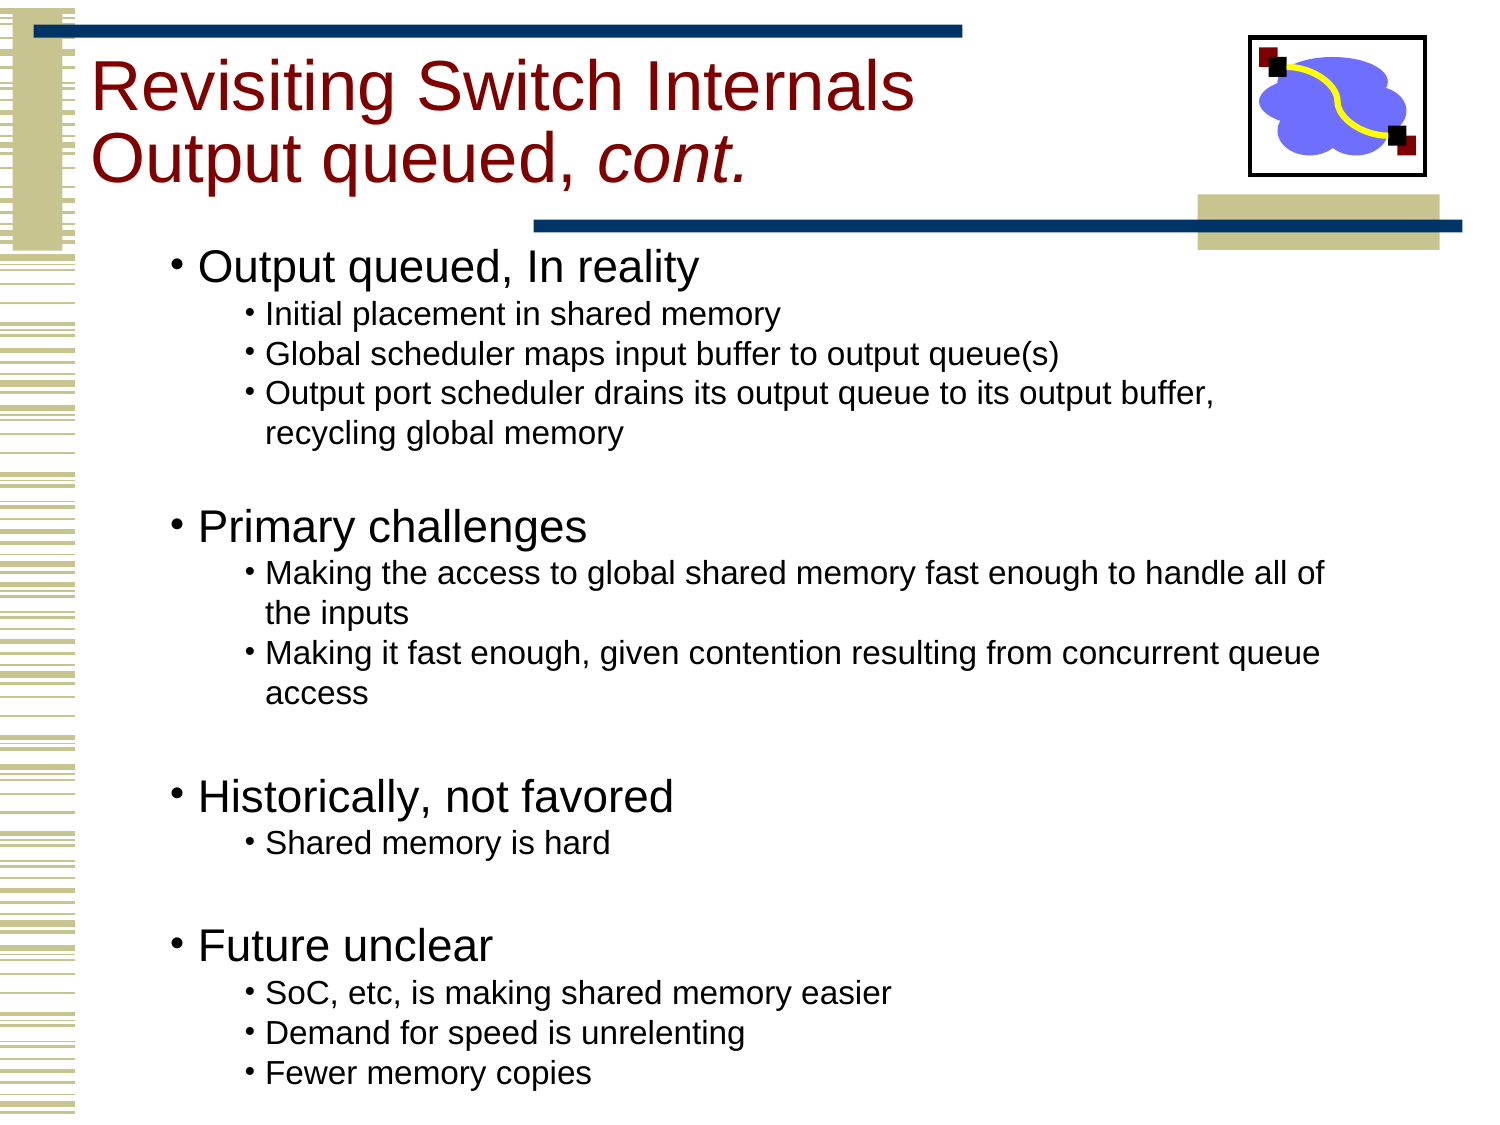

# Revisiting Switch Internals Output queued, cont.
 Output queued, In reality
 Initial placement in shared memory
 Global scheduler maps input buffer to output queue(s)
 Output port scheduler drains its output queue to its output buffer,
 recycling global memory
 Primary challenges
 Making the access to global shared memory fast enough to handle all of
 the inputs
 Making it fast enough, given contention resulting from concurrent queue
 access
 Historically, not favored
 Shared memory is hard
 Future unclear
 SoC, etc, is making shared memory easier
 Demand for speed is unrelenting
 Fewer memory copies